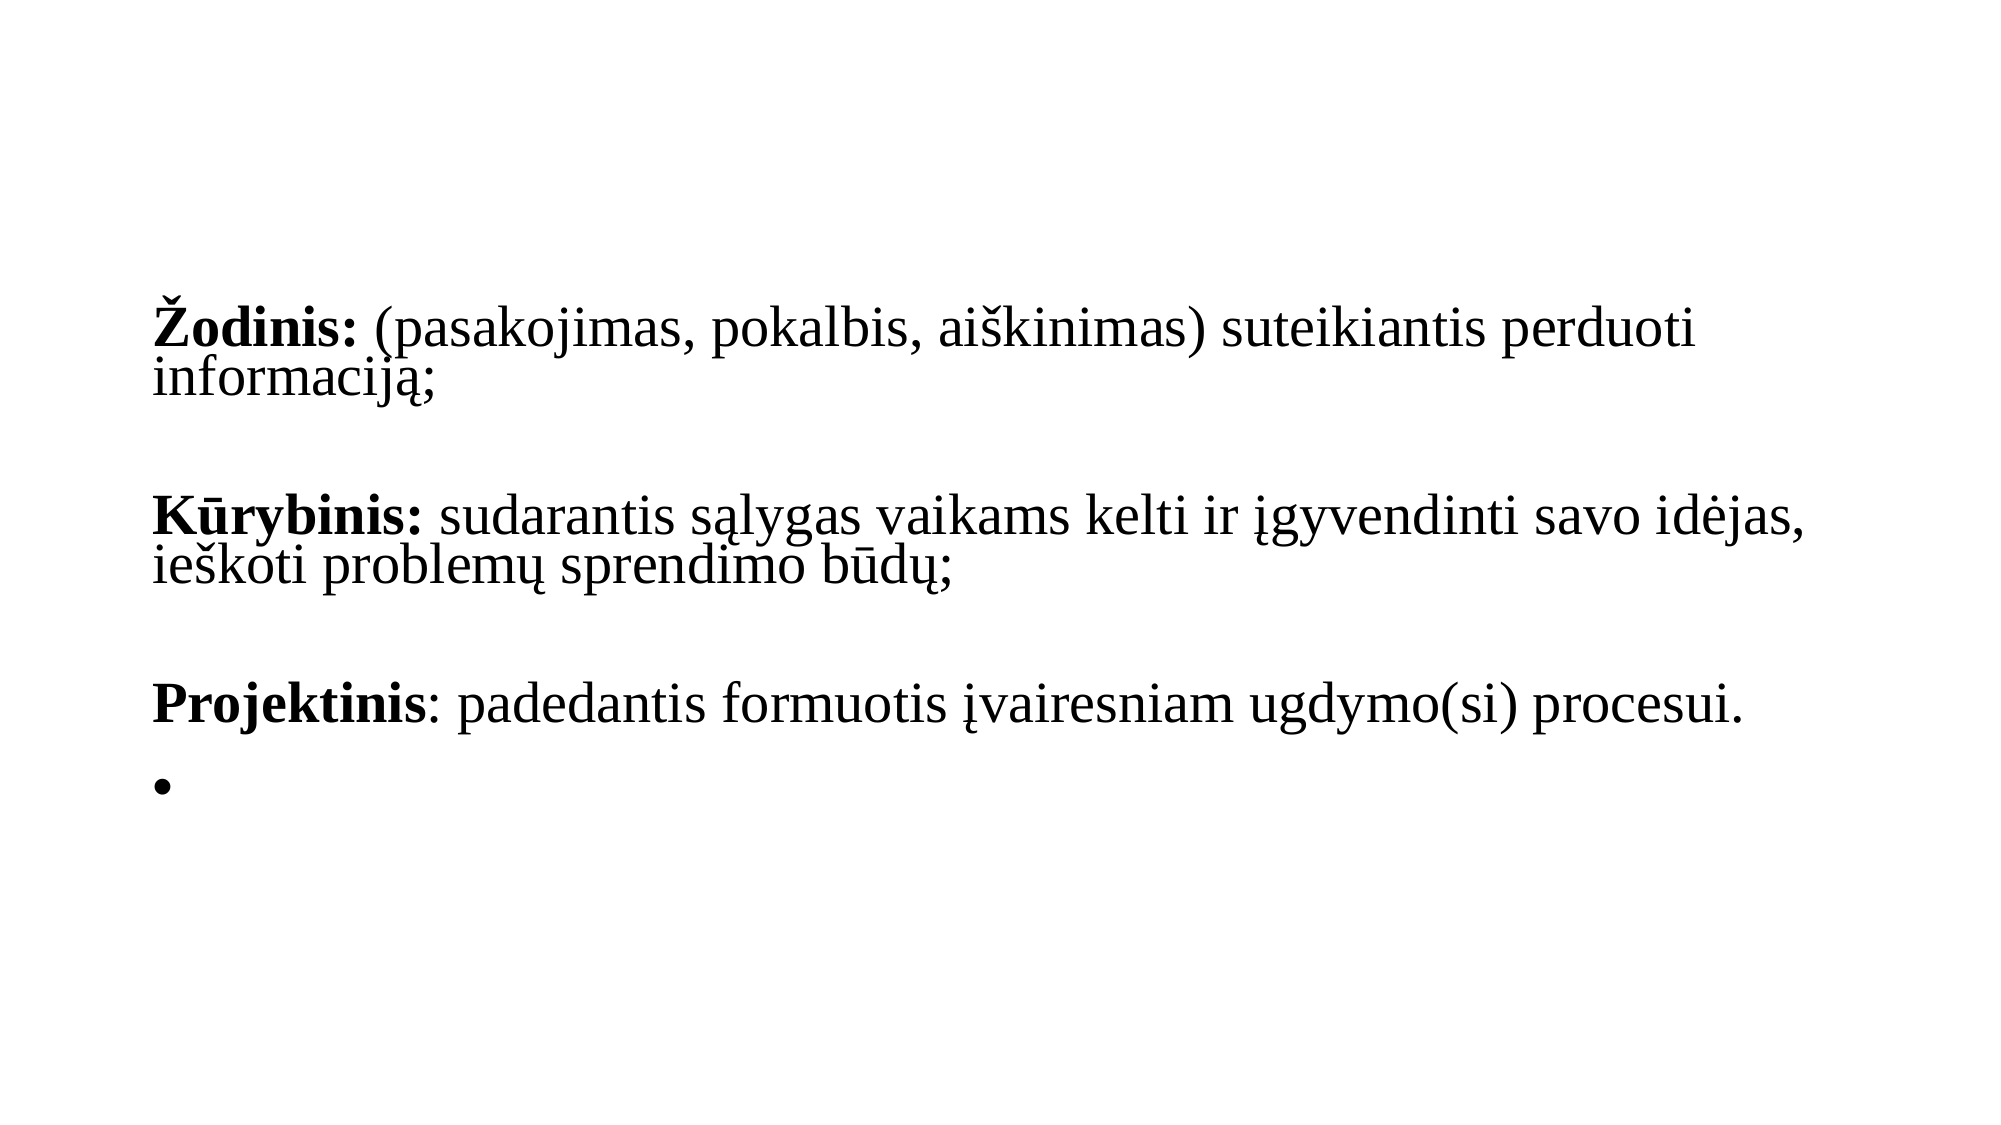

# Žodinis: (pasakojimas, pokalbis, aiškinimas) suteikiantis perduoti informaciją;
Kūrybinis: sudarantis sąlygas vaikams kelti ir įgyvendinti savo idėjas, ieškoti problemų sprendimo būdų;
Projektinis: padedantis formuotis įvairesniam ugdymo(si) procesui.